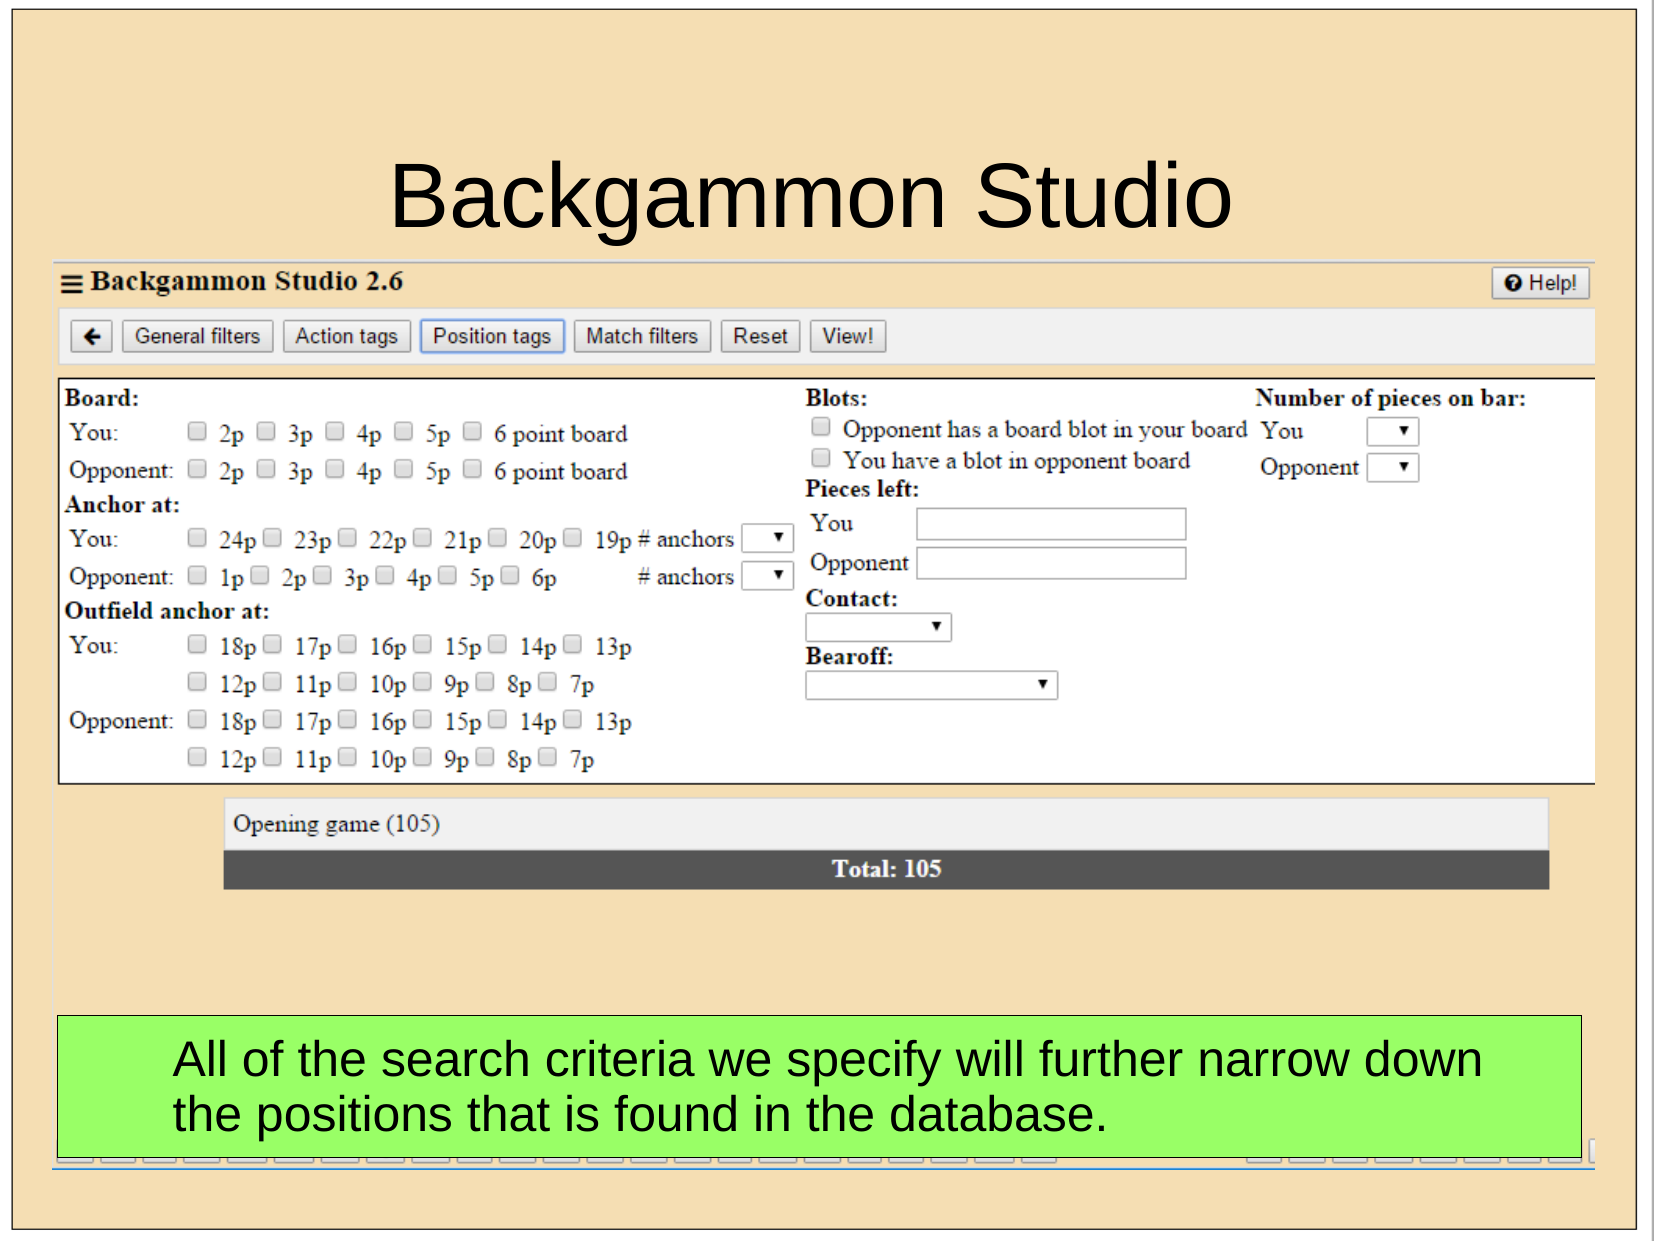

# Backgammon Studio
All of the search criteria we specify will further narrow down
the positions that is found in the database.